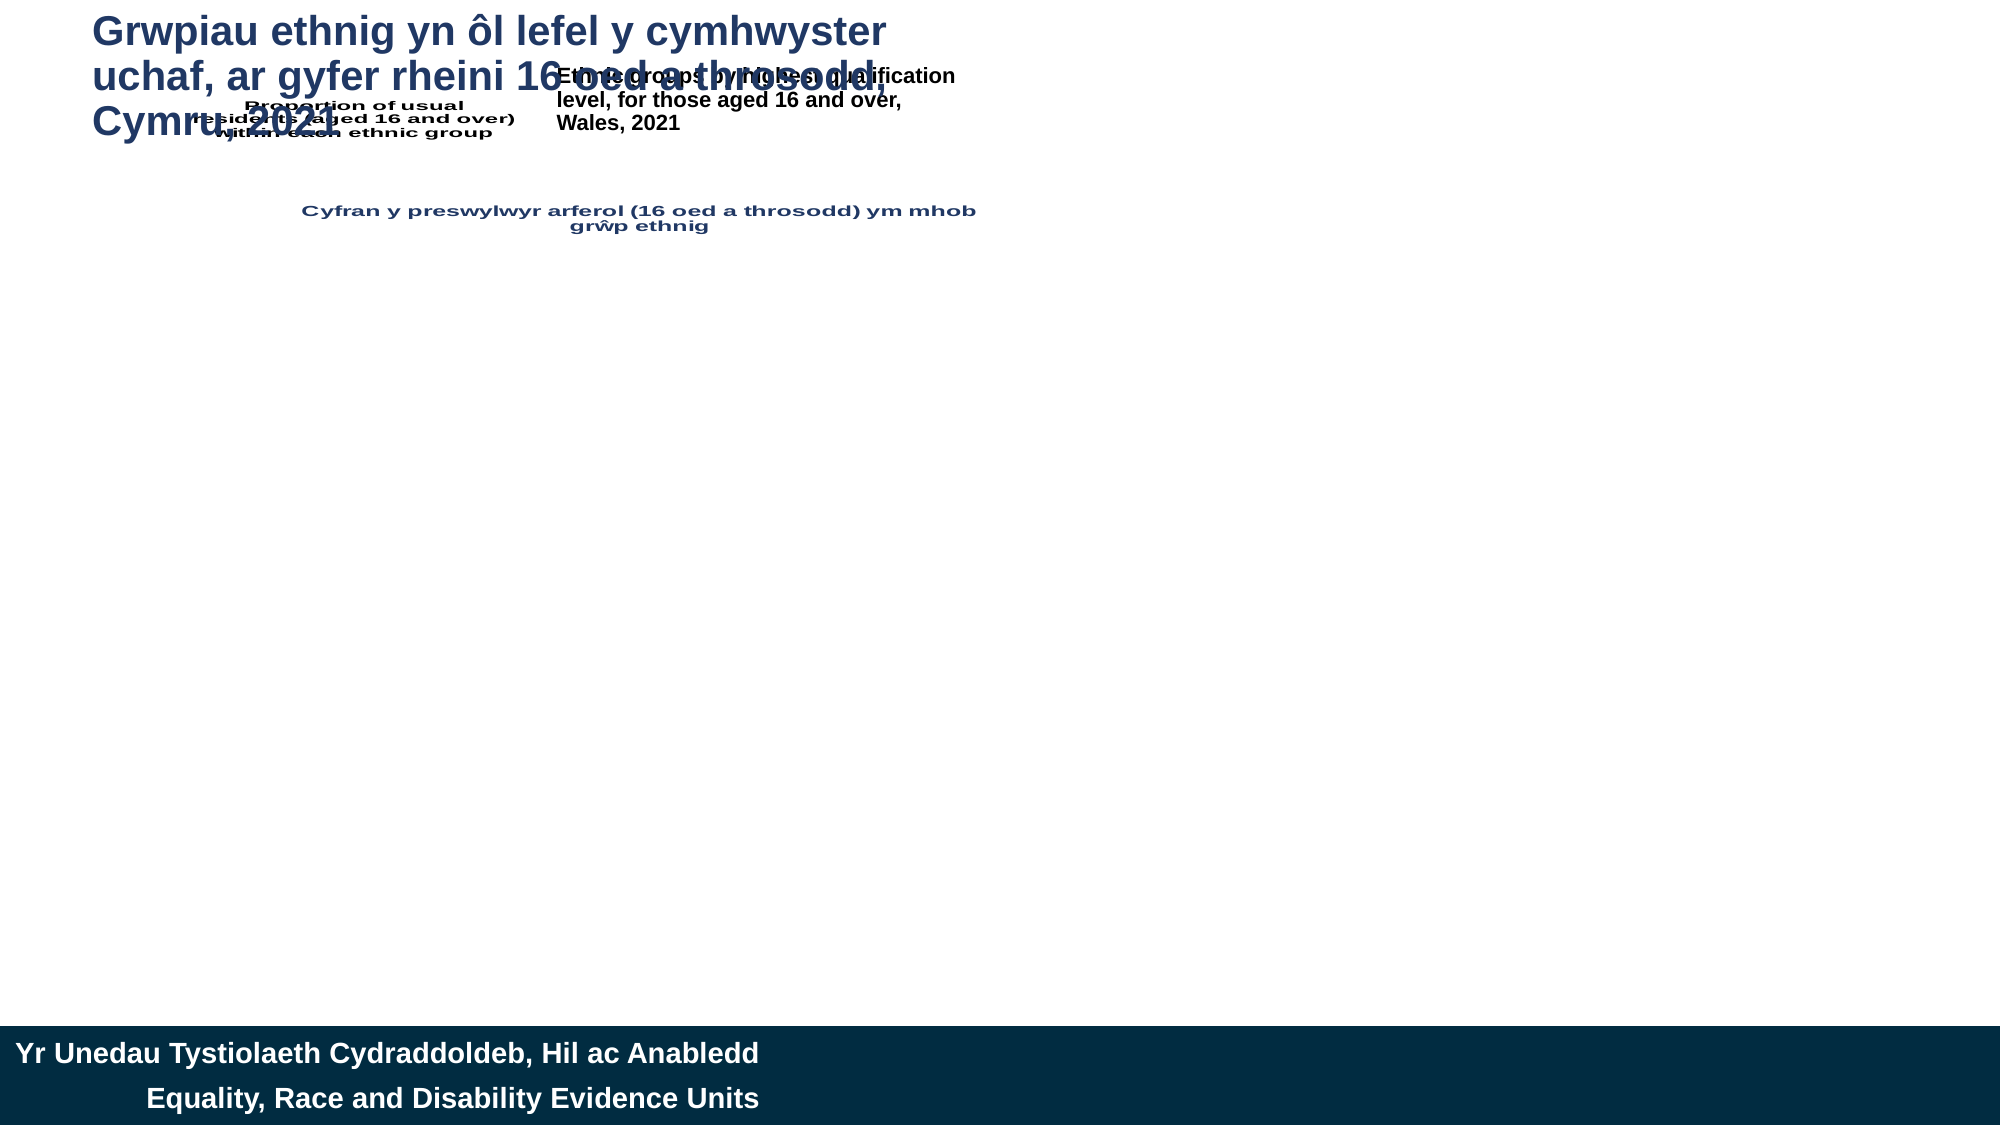

Grwpiau ethnig yn ôl lefel y cymhwyster uchaf, ar gyfer rheini 16 oed a throsodd, Cymru, 2021
### Chart
| Category | No Qualifications | Level 1 to 3 | Level 4 or Above | Other |
|---|---|---|---|---|
| African | 0.156460273227758 | 0.307211309726093 | 0.464147352681302 | 0.0721810643648474 |
| Caribbean | 0.159245060454143 | 0.396343261574757 | 0.351518726039516 | 0.0928929519315836 |
| Other Black | 0.161813643926789 | 0.414725457570716 | 0.352745424292845 | 0.0707154742096506 |
| Caribbean or African | None | None | None | None |
| Black, Black Welsh, Black British, | None | None | None | None |
| None | None | None | None | None |
| White and Asian | 0.11042379573572 | 0.447486180573835 | 0.403922084759147 | 0.0381679389312977 |
| Other Mixed or Multiple | 0.148636763412489 | 0.394521924864933 | 0.390501319261214 | 0.0663399924613645 |
| White and Black African | 0.167935182911859 | 0.443162288239627 | 0.327277191259514 | 0.0616253375890007 |
| White and Black Caribbean | 0.183749157113958 | 0.484715666441897 | 0.266576758822207 | 0.0649584176219375 |
| Mixed or multiple ethnic groups | None | None | None | None |
| None | None | None | None | None |
| Arab | 0.214573877962683 | 0.243444276348966 | 0.463061018658598 | 0.0789208270297529 |
| Any other ethnic group | 0.268647665251668 | 0.254699818071559 | 0.380403707874903 | 0.0962488088018713 |
| Other ethnic group | None | None | None | None |
| None | None | None | None | None |
| Indian | 0.0929405488708435 | 0.2395234425938 | 0.618694801730781 | 0.0488412068045759 |
| Other Asian | 0.178540981610035 | 0.296005358665205 | 0.443125076117404 | 0.082328583607356 |
| Pakistani | 0.228175844806008 | 0.34058197747184 | 0.367803504380476 | 0.0634386733416771 |
| Chinese | 0.244059571619813 | 0.24171686746988 | 0.429133199464525 | 0.0850903614457831 |
| Bangladeshi | 0.309173377765436 | 0.376376932333611 | 0.250208275479034 | 0.0642414144219198 |
| Asian, Asian Welsh or Asian British | None | None | None | None |
| None | None | None | None | None |
| Other White | 0.165936753497896 | 0.267731202366056 | 0.423885223524059 | 0.14244682061199 |
| Irish | 0.19656773990396 | 0.277021176100134 | 0.447217192789105 | 0.0791938912068015 |
| Irish or British | 0.200244519717882 | 0.412430680158788 | 0.305564429446854 | 0.081760370676476 |
| Welsh, English, Scottish, Northern | None | None | None | None |
| Roma | 0.318211702827087 | 0.276134122287968 | 0.262984878369494 | 0.14266929651545 |
| Gypsy or Irish Traveller | 0.58828559213339 | 0.241983753740915 | 0.115006412997007 | 0.0547242411286875 |
| White | None | None | None | None |# Ethnic groups by highest qualification level, for those aged 16 and over, Wales, 2021
### Chart
| Category | Dim cymwysterau | Lefel 1 i 3 | Lefel 4 neu uwch | Arall |
|---|---|---|---|---|
| Affricanaidd | 0.156460273227758 | 0.307211309726093 | 0.464147352681302 | 0.0721810643648474 |
| Caribïaidd | 0.159245060454143 | 0.396343261574757 | 0.351518726039516 | 0.0928929519315836 |
| Du arall | 0.161813643926789 | 0.414725457570716 | 0.352745424292845 | 0.0707154742096506 |
| Du, Du Cymreig, Du Prydeinig, Caribïaidd neu Affricanaidd | None | None | None | None |
| None | None | None | None | None |
| Gwyn ac Asiaidd | 0.11042379573572 | 0.447486180573835 | 0.403922084759147 | 0.0381679389312977 |
| Grwpiau ethnig Cymysg neu Amlethnig arall | 0.148636763412489 | 0.394521924864933 | 0.390501319261214 | 0.0663399924613645 |
| Gwyn a Du Affricanaidd | 0.167935182911859 | 0.443162288239627 | 0.327277191259514 | 0.0616253375890007 |
| Gwyn a Du Caribïaidd | 0.183749157113958 | 0.484715666441897 | 0.266576758822207 | 0.0649584176219375 |
| Grwpiau Cymysg neu Amlethnig | None | None | None | None |
| None | None | None | None | None |
| Arabaidd | 0.214573877962683 | 0.243444276348966 | 0.463061018658598 | 0.0789208270297529 |
| Unrhyw grŵp ethnig arall | 0.268647665251668 | 0.254699818071559 | 0.380403707874903 | 0.0962488088018713 |
| Grŵp ethnig arall | None | None | None | None |
| None | None | None | None | None |
| Indiaidd | 0.0929405488708435 | 0.2395234425938 | 0.618694801730781 | 0.0488412068045759 |
| Asiaidd arall | 0.178540981610035 | 0.296005358665205 | 0.443125076117404 | 0.082328583607356 |
| Pacistanaidd | 0.228175844806008 | 0.34058197747184 | 0.367803504380476 | 0.0634386733416771 |
| Tsieineaidd | 0.244059571619813 | 0.24171686746988 | 0.429133199464525 | 0.0850903614457831 |
| Bangladeshaidd | 0.309173377765436 | 0.376376932333611 | 0.250208275479034 | 0.0642414144219198 |
| Asiaidd, Asiadd Cymreig neu Asiadd Prydeinig | None | None | None | None |
| None | None | None | None | None |
| Gwyn arall | 0.165936753497896 | 0.267731202366056 | 0.423885223524059 | 0.14244682061199 |
| Gwyddelig | 0.19656773990396 | 0.277021176100134 | 0.447217192789105 | 0.0791938912068015 |
| Cymreig, Seisnig, Albanaidd, Gwyddelig Gogledd Iwerddon neu Brydeinig | 0.200244519717882 | 0.412430680158788 | 0.305564429446854 | 0.081760370676476 |
| Roma | 0.318211702827087 | 0.276134122287968 | 0.262984878369494 | 0.14266929651545 |
| Sipsi neu Deithiwr Gwyddelig | 0.58828559213339 | 0.241983753740915 | 0.115006412997007 | 0.0547242411286875 |
| Gwyn | None | None | None | None |